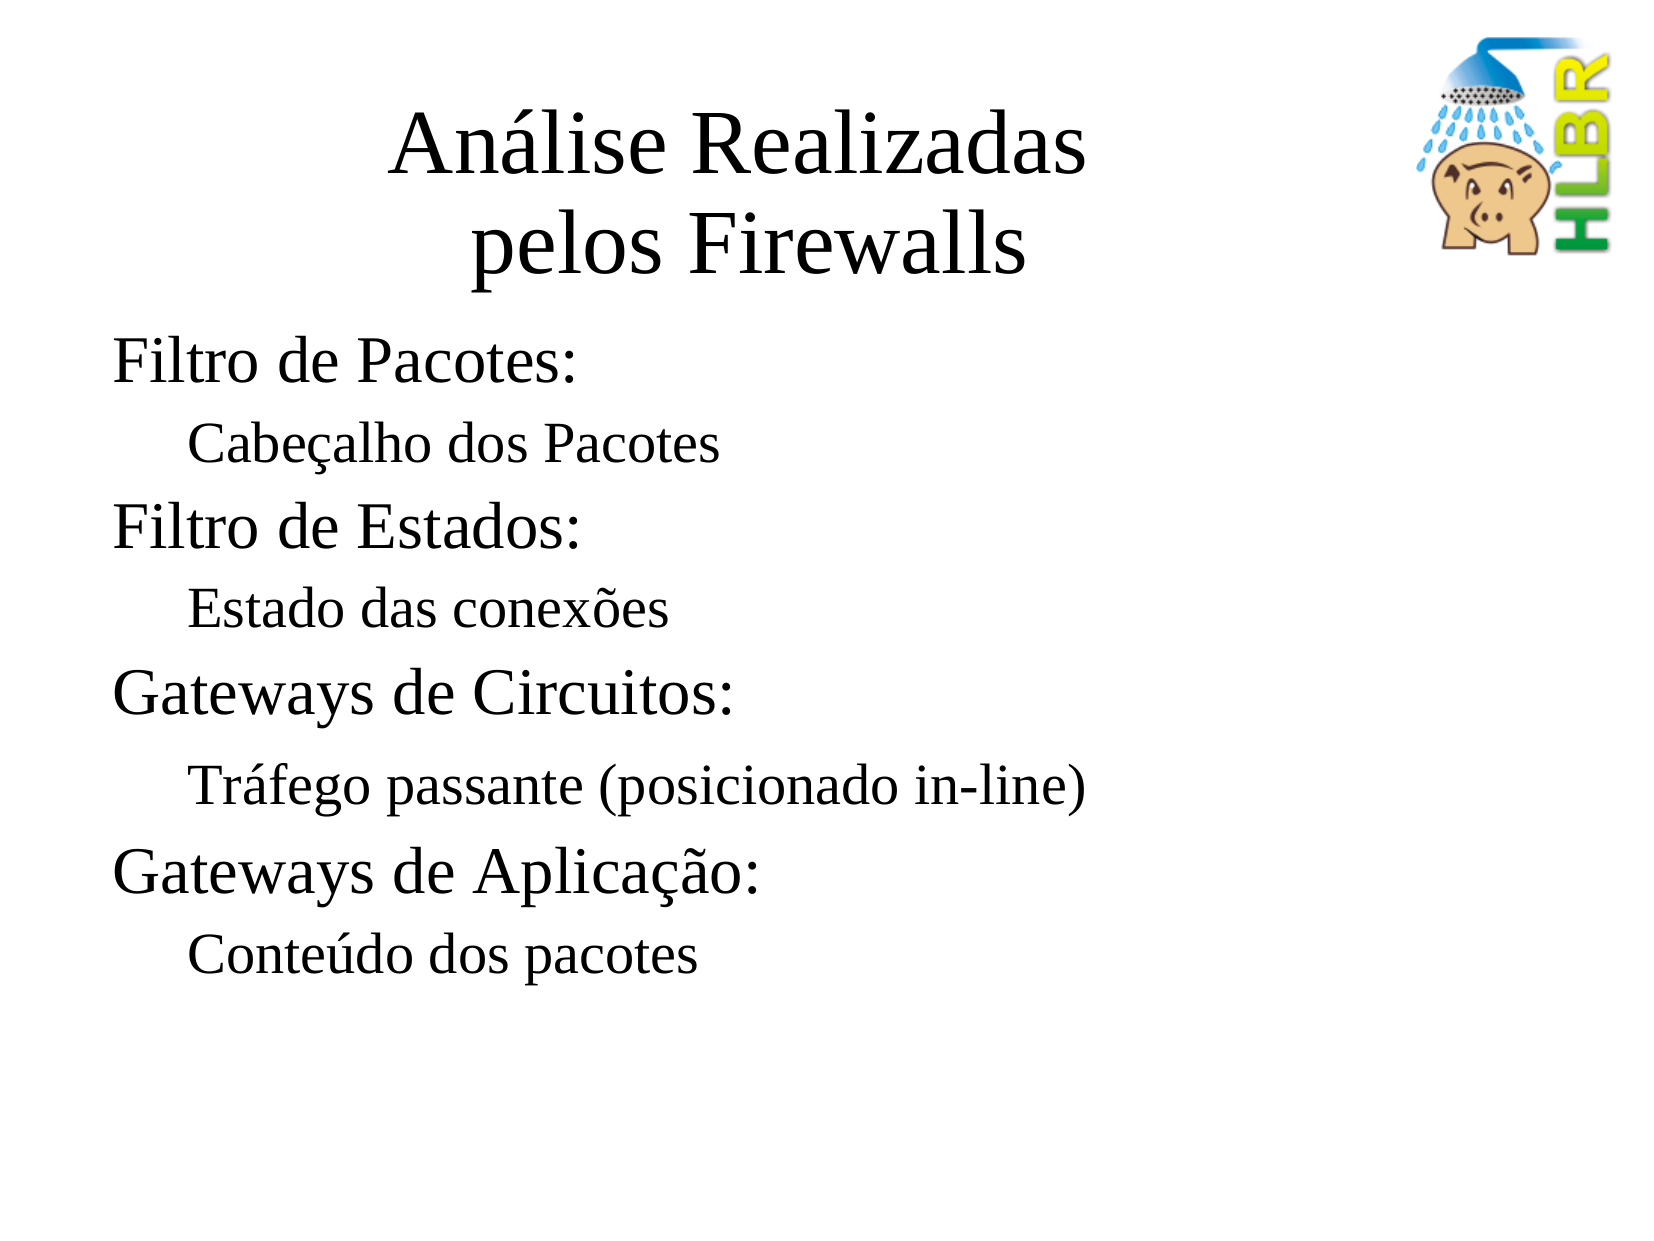

# Análise Realizadas pelos Firewalls
Filtro de Pacotes:
Cabeçalho dos Pacotes
Filtro de Estados:
Estado das conexões
Gateways de Circuitos:
Tráfego passante (posicionado in-line)‏
Gateways de Aplicação:
Conteúdo dos pacotes